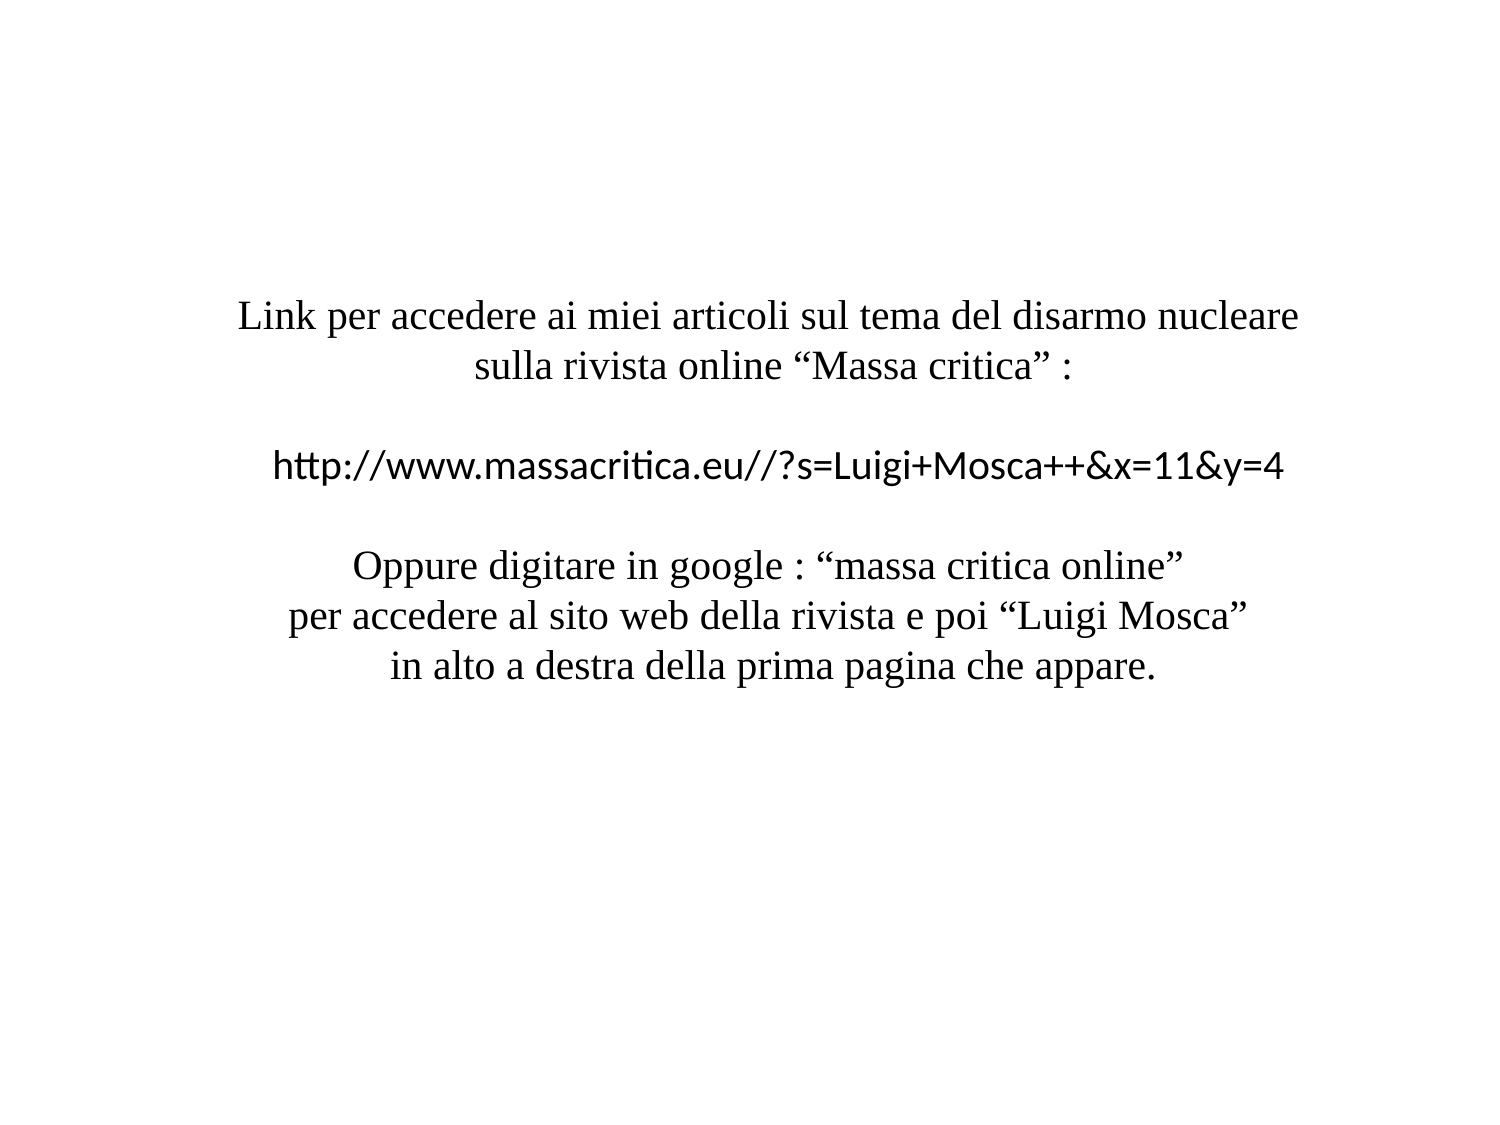

Link per accedere ai miei articoli sul tema del disarmo nucleare
sulla rivista online “Massa critica” :
 http://www.massacritica.eu//?s=Luigi+Mosca++&x=11&y=4
Oppure digitare in google : “massa critica online”
per accedere al sito web della rivista e poi “Luigi Mosca”
in alto a destra della prima pagina che appare.